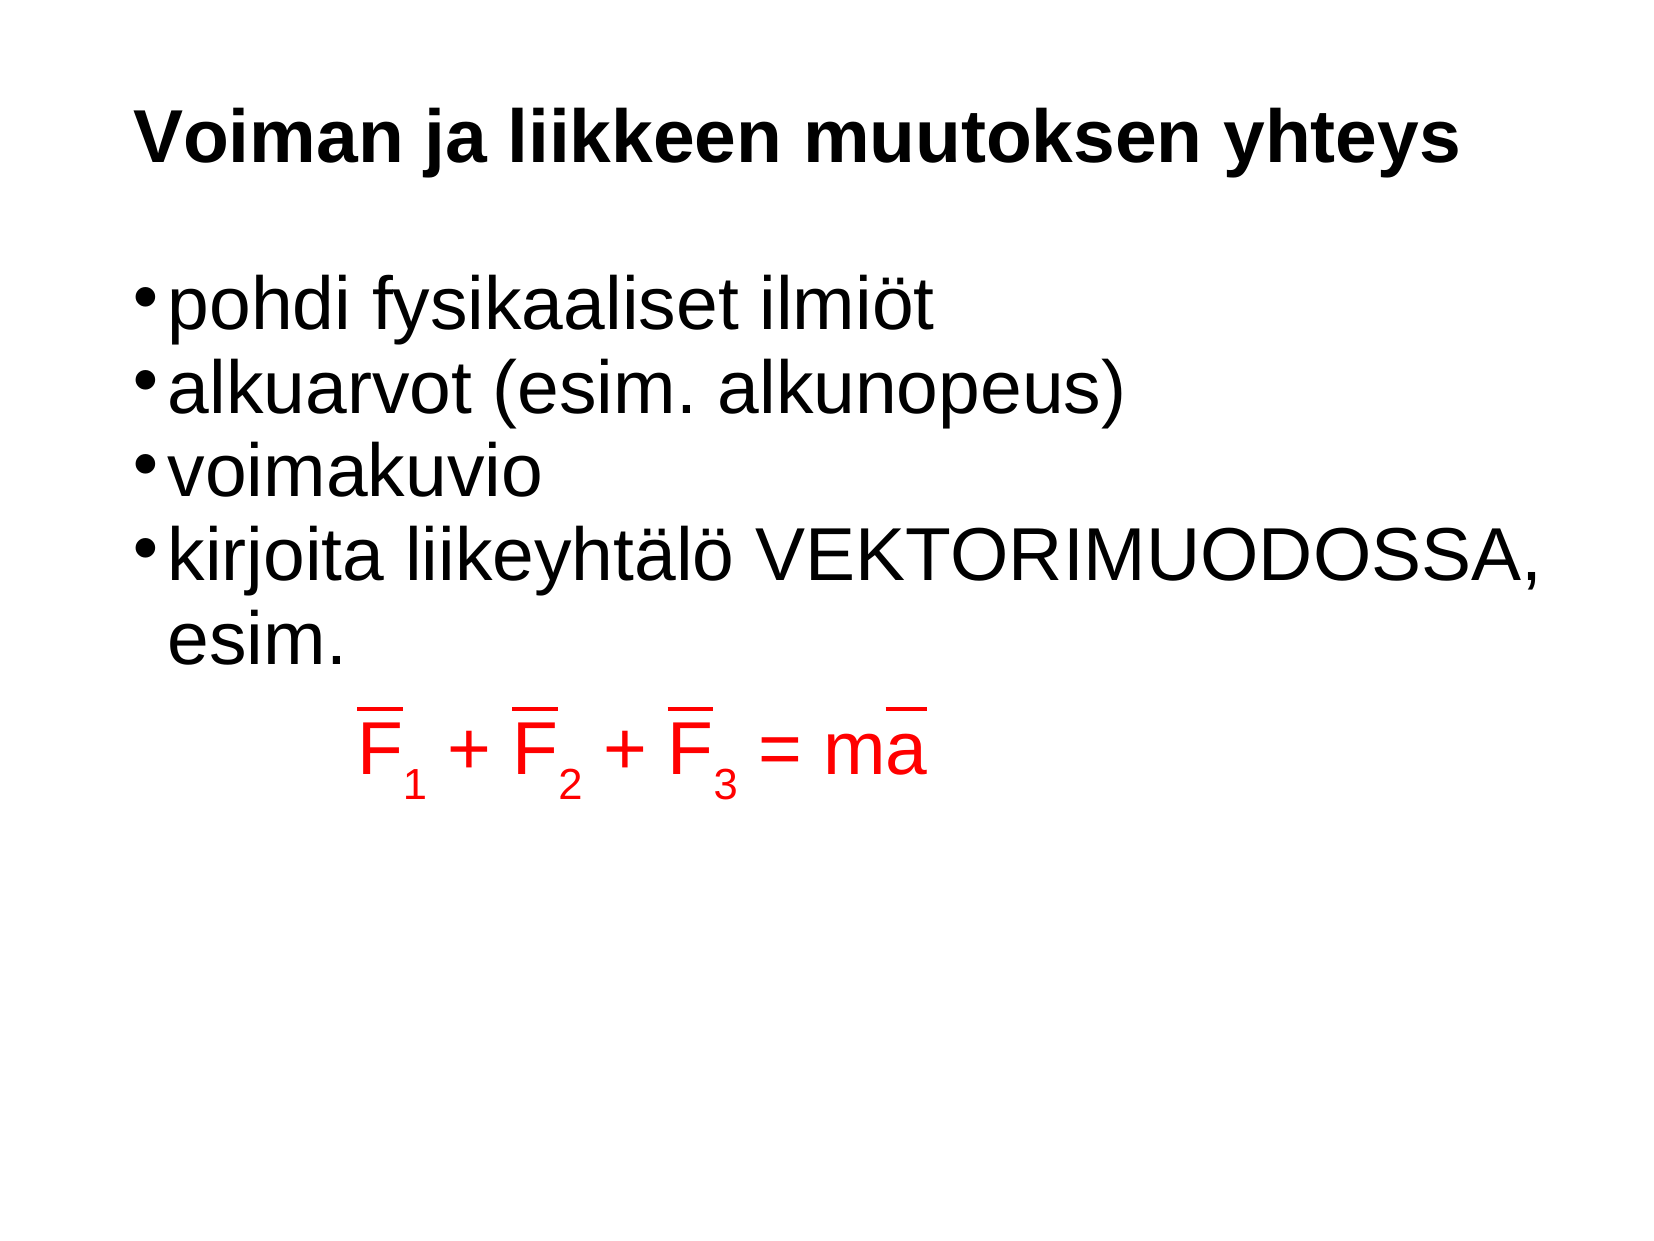

Voiman ja liikkeen muutoksen yhteys
pohdi fysikaaliset ilmiöt
alkuarvot (esim. alkunopeus)
voimakuvio
kirjoita liikeyhtälö VEKTORIMUODOSSA, esim.
F1 + F2 + F3 = ma